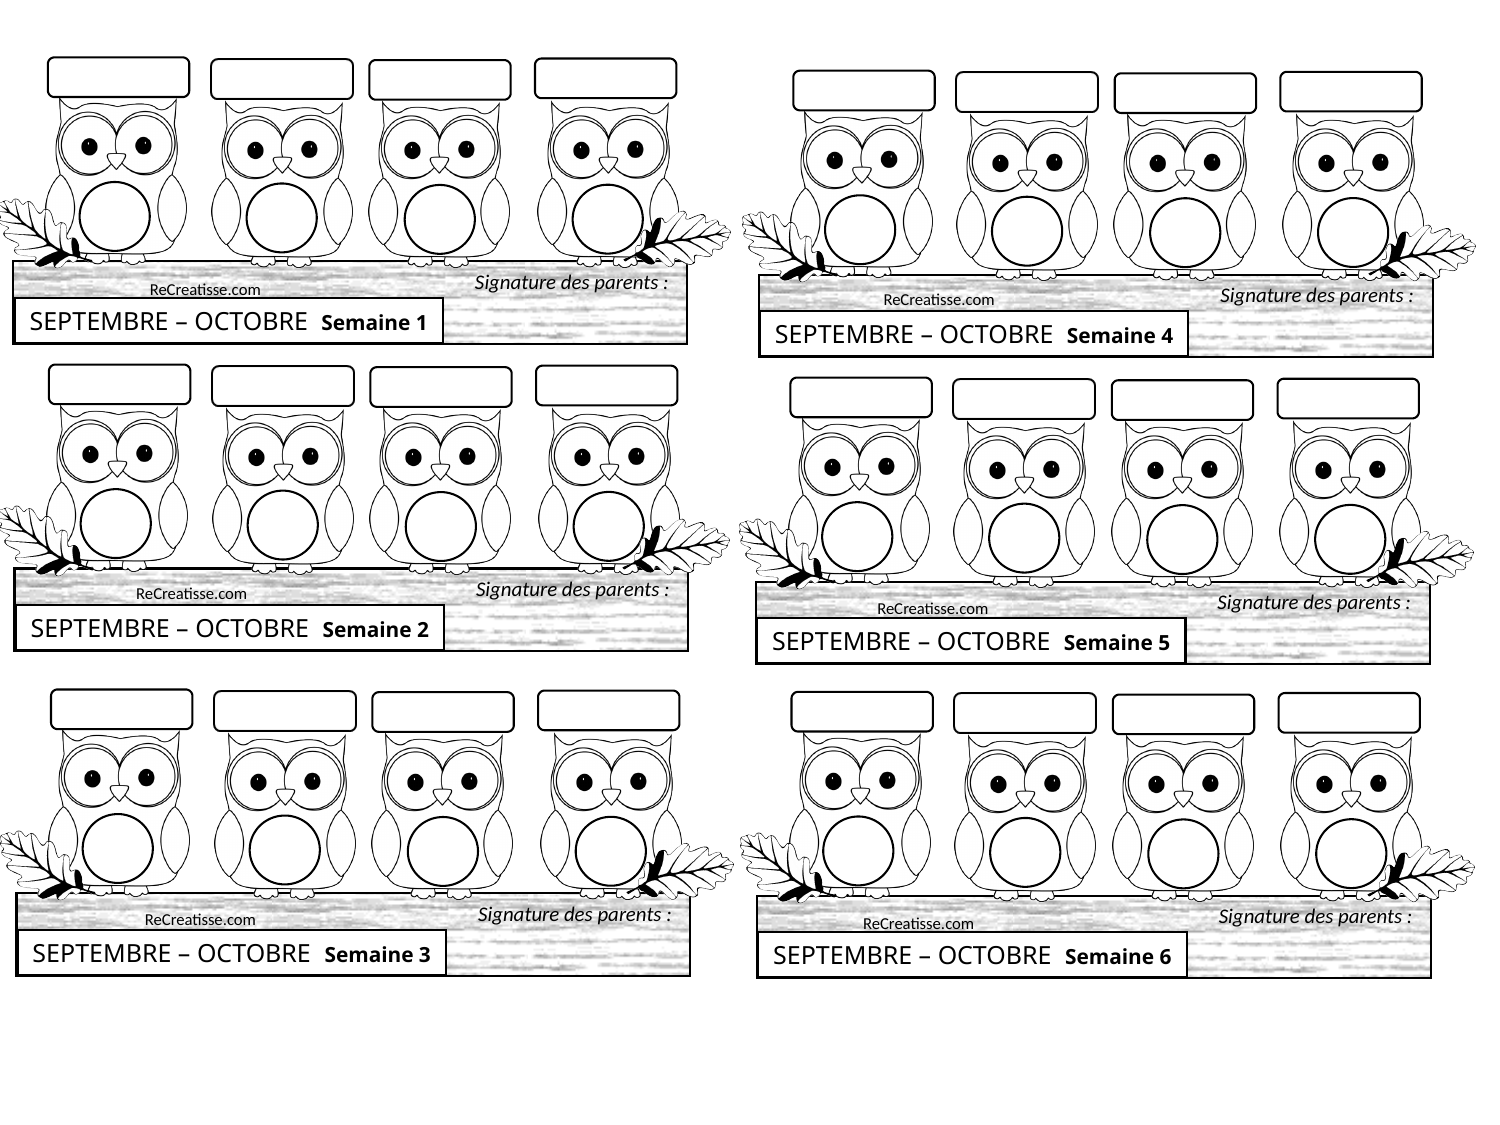

Signature des parents :
ReCreatisse.com
Signature des parents :
ReCreatisse.com
SEPTEMBRE – OCTOBRE Semaine 1
SEPTEMBRE – OCTOBRE Semaine 4
Signature des parents :
ReCreatisse.com
Signature des parents :
ReCreatisse.com
SEPTEMBRE – OCTOBRE Semaine 2
SEPTEMBRE – OCTOBRE Semaine 5
Signature des parents :
Signature des parents :
ReCreatisse.com
ReCreatisse.com
SEPTEMBRE – OCTOBRE Semaine 3
SEPTEMBRE – OCTOBRE Semaine 6